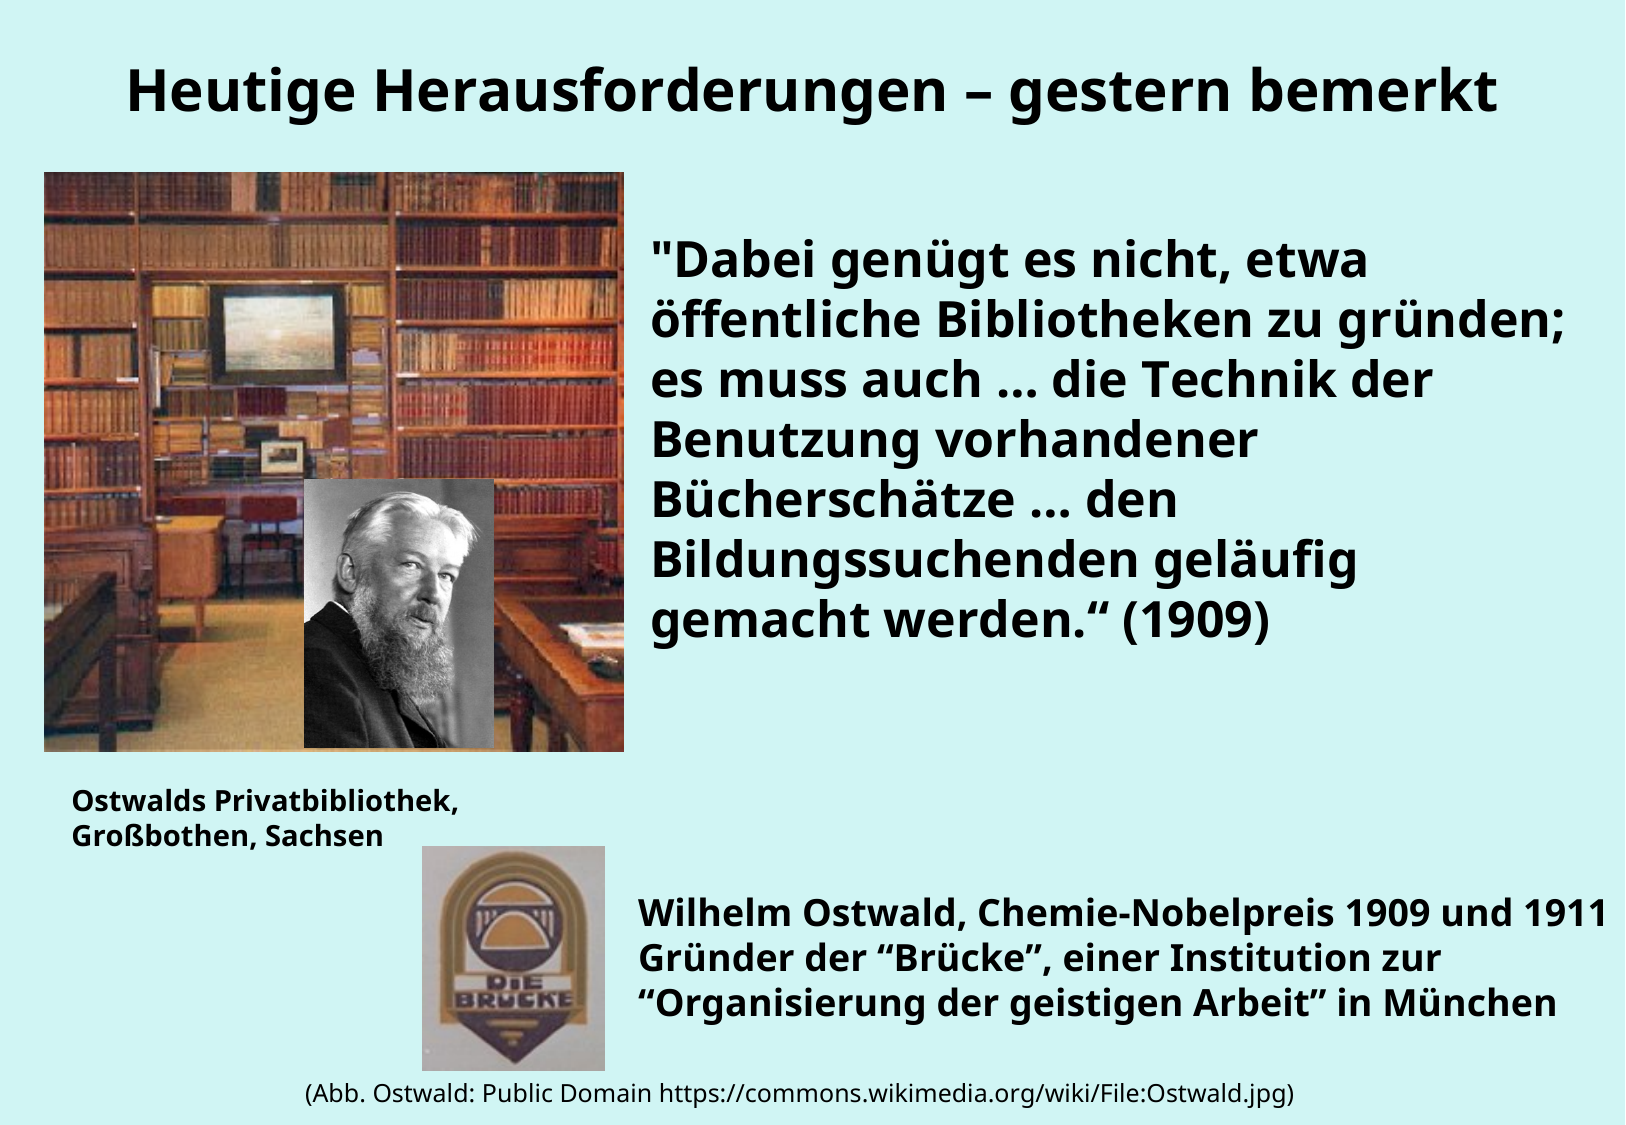

# Heutige Herausforderungen – gestern bemerkt
"Dabei genügt es nicht, etwa öffentliche Bibliotheken zu gründen; es muss auch … die Technik der Benutzung vorhandener Bücherschätze … den Bildungssuchenden geläufig gemacht werden.“ (1909)
Ostwalds Privatbibliothek, Großbothen, Sachsen
Wilhelm Ostwald, Chemie-Nobelpreis 1909 und 1911 Gründer der “Brücke”, einer Institution zur “Organisierung der geistigen Arbeit” in München
(Abb. Ostwald: Public Domain https://commons.wikimedia.org/wiki/File:Ostwald.jpg)